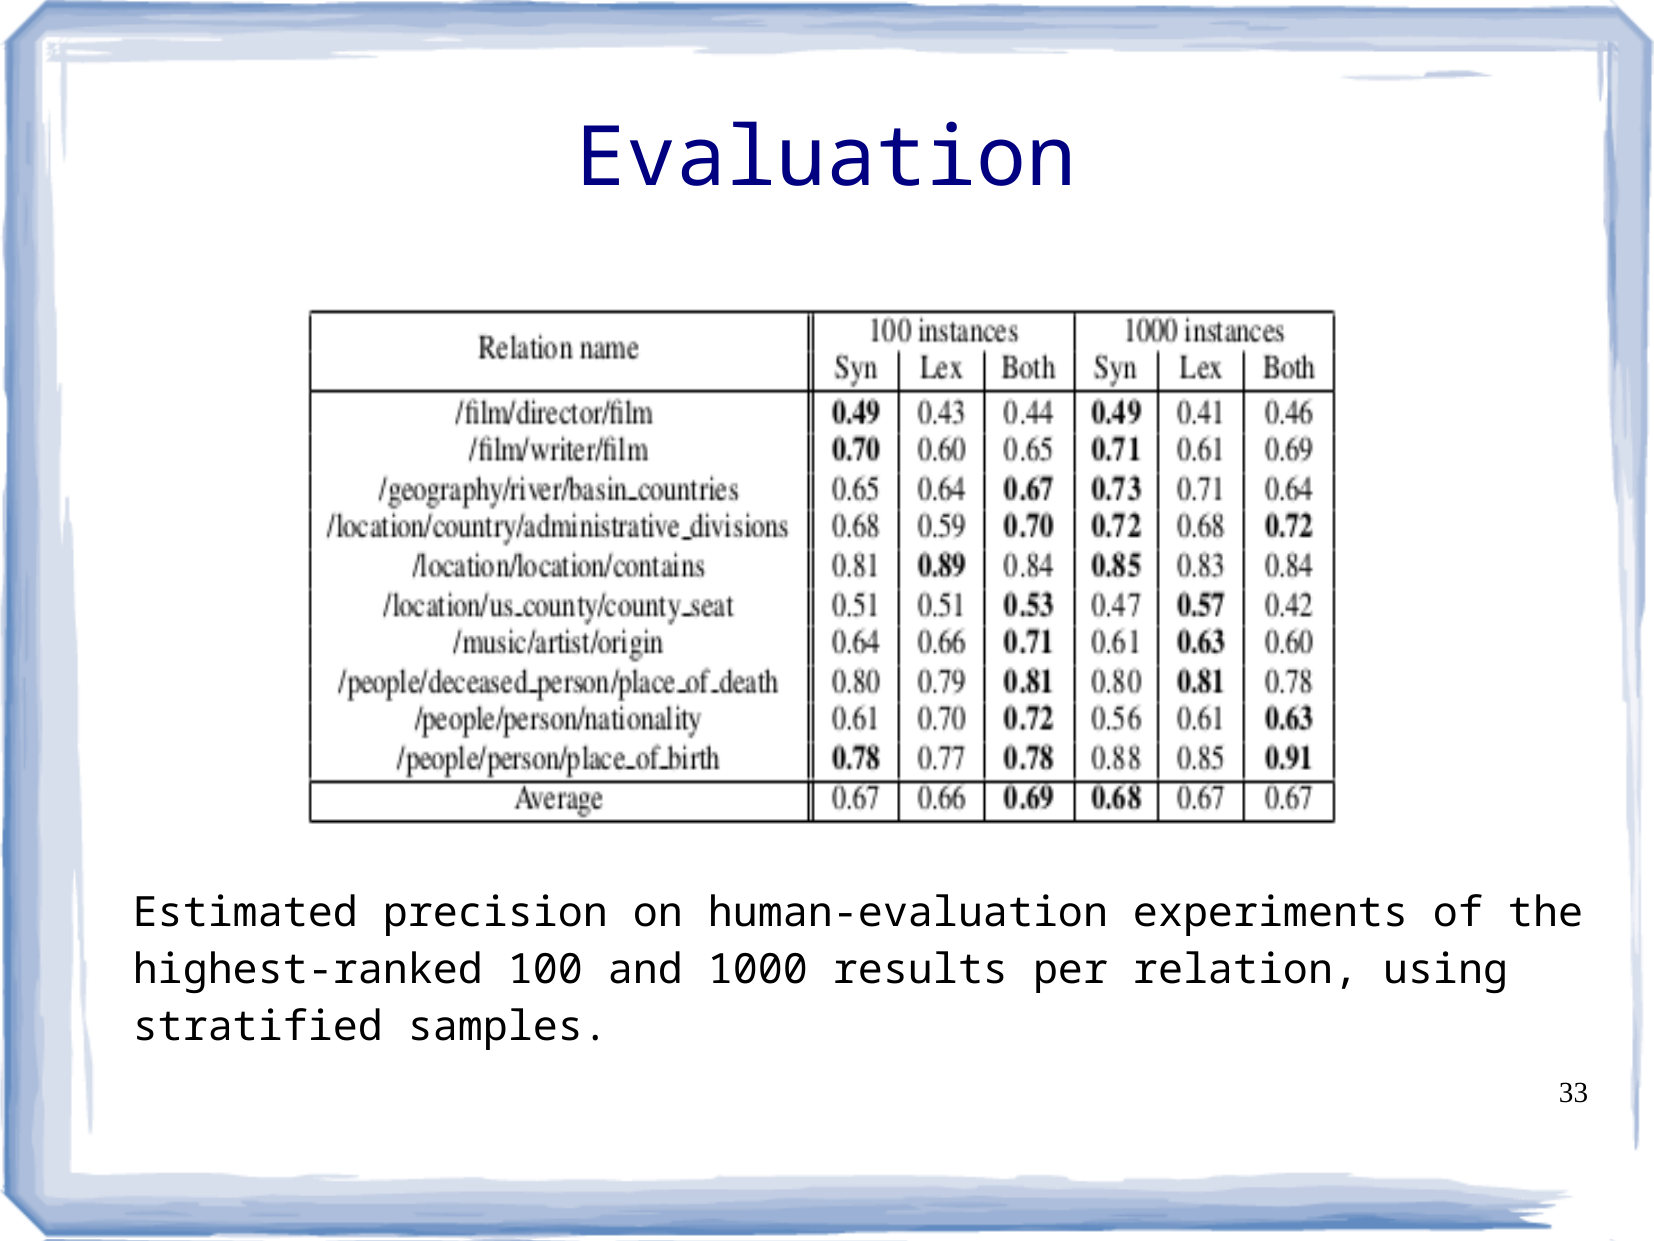

# Evaluation
Estimated precision on human-evaluation experiments of the highest-ranked 100 and 1000 results per relation, using stratified samples.
33